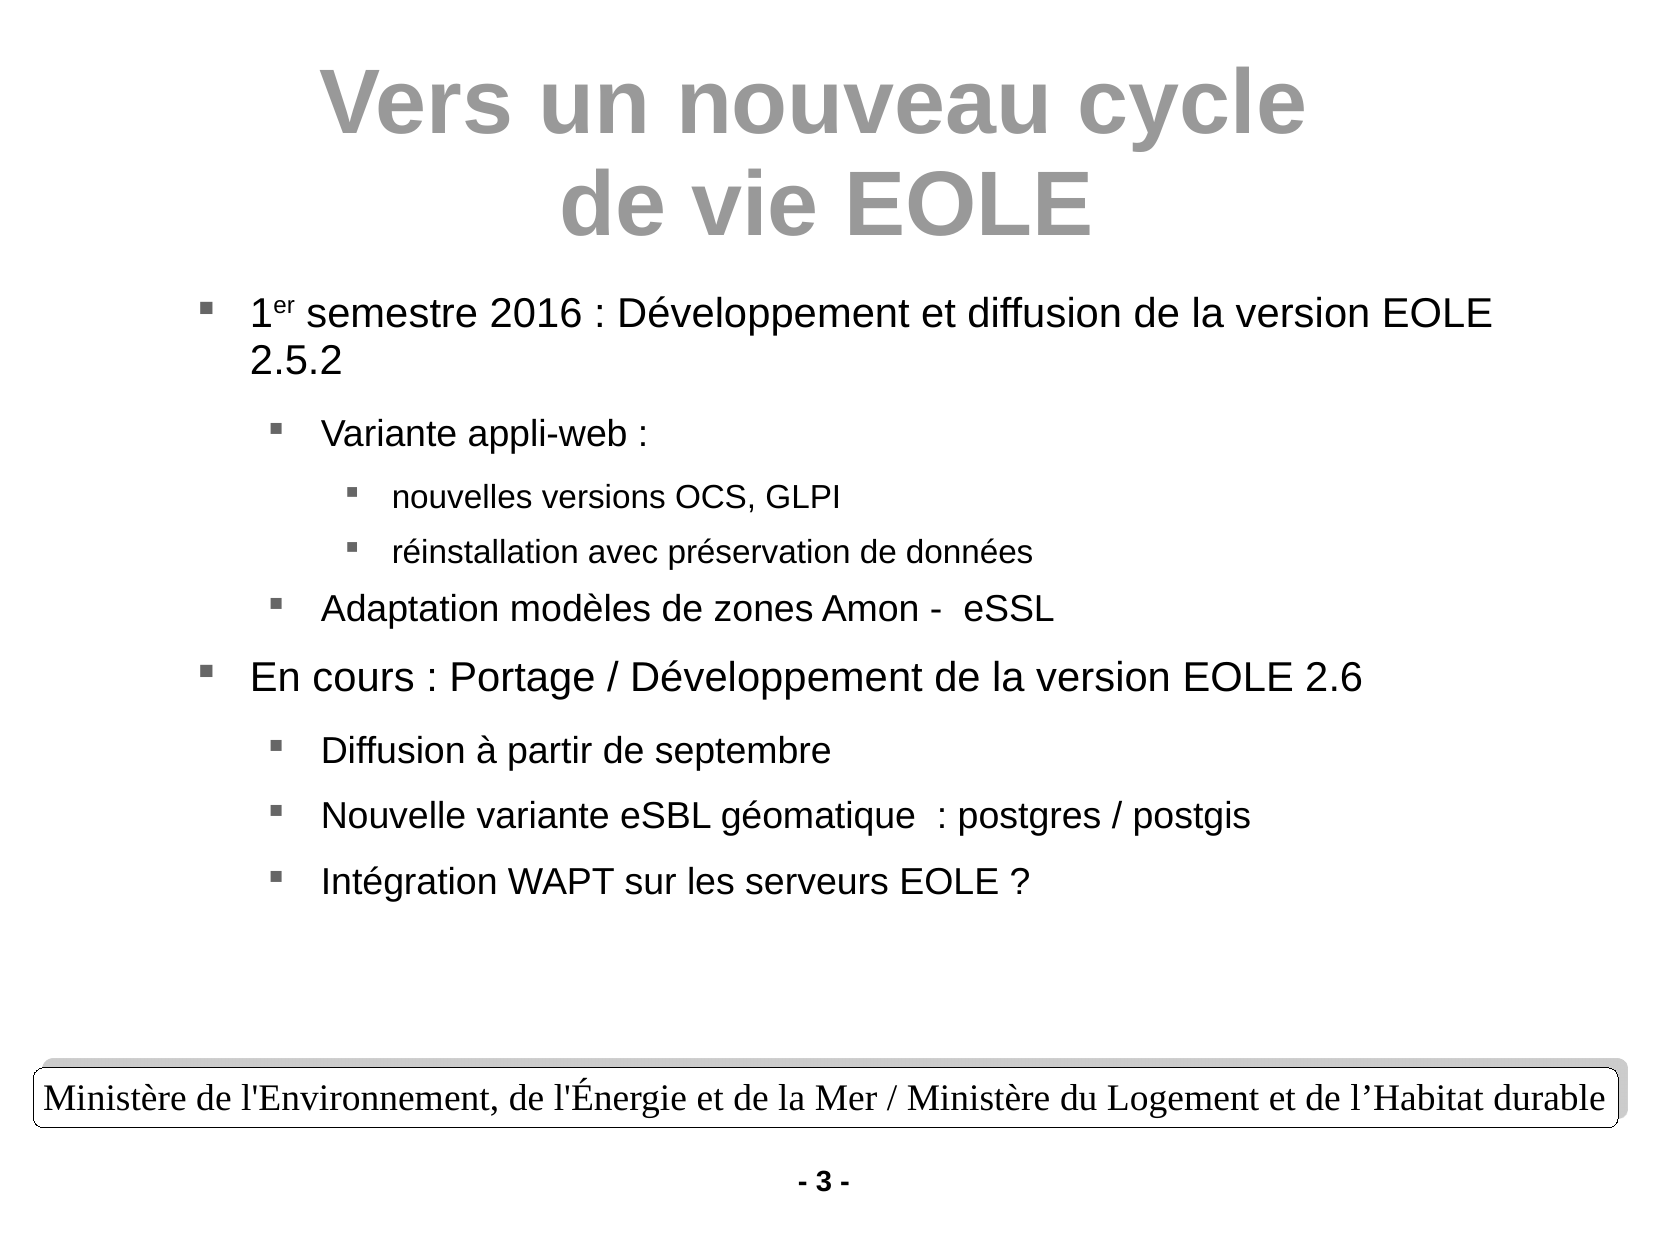

# Vers un nouveau cycle de vie EOLE
1er semestre 2016 : Développement et diffusion de la version EOLE 2.5.2
Variante appli-web :
nouvelles versions OCS, GLPI
réinstallation avec préservation de données
Adaptation modèles de zones Amon - eSSL
En cours : Portage / Développement de la version EOLE 2.6
Diffusion à partir de septembre
Nouvelle variante eSBL géomatique  : postgres / postgis
Intégration WAPT sur les serveurs EOLE ?